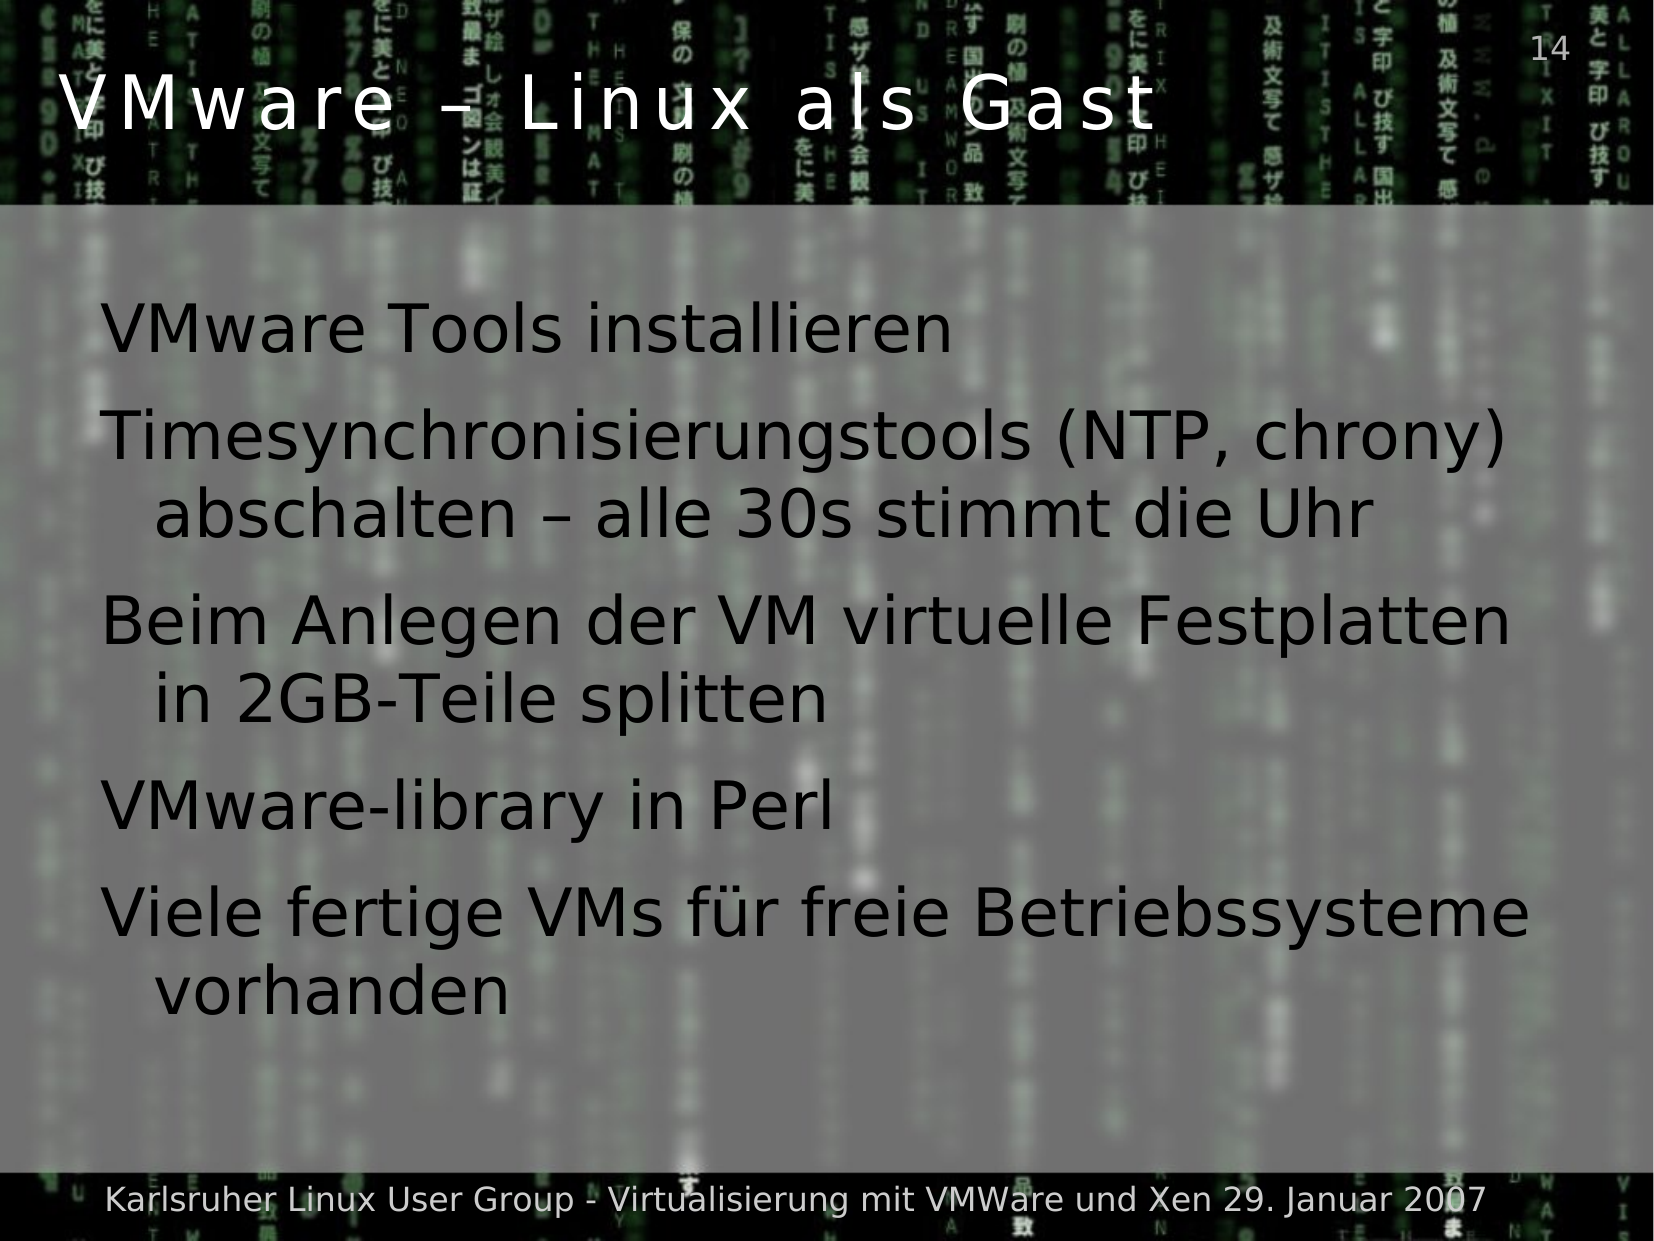

# VMware – Linux als Gast
14
VMware Tools installieren
Timesynchronisierungstools (NTP, chrony) abschalten – alle 30s stimmt die Uhr
Beim Anlegen der VM virtuelle Festplatten in 2GB-Teile splitten
VMware-library in Perl
Viele fertige VMs für freie Betriebssysteme vorhanden